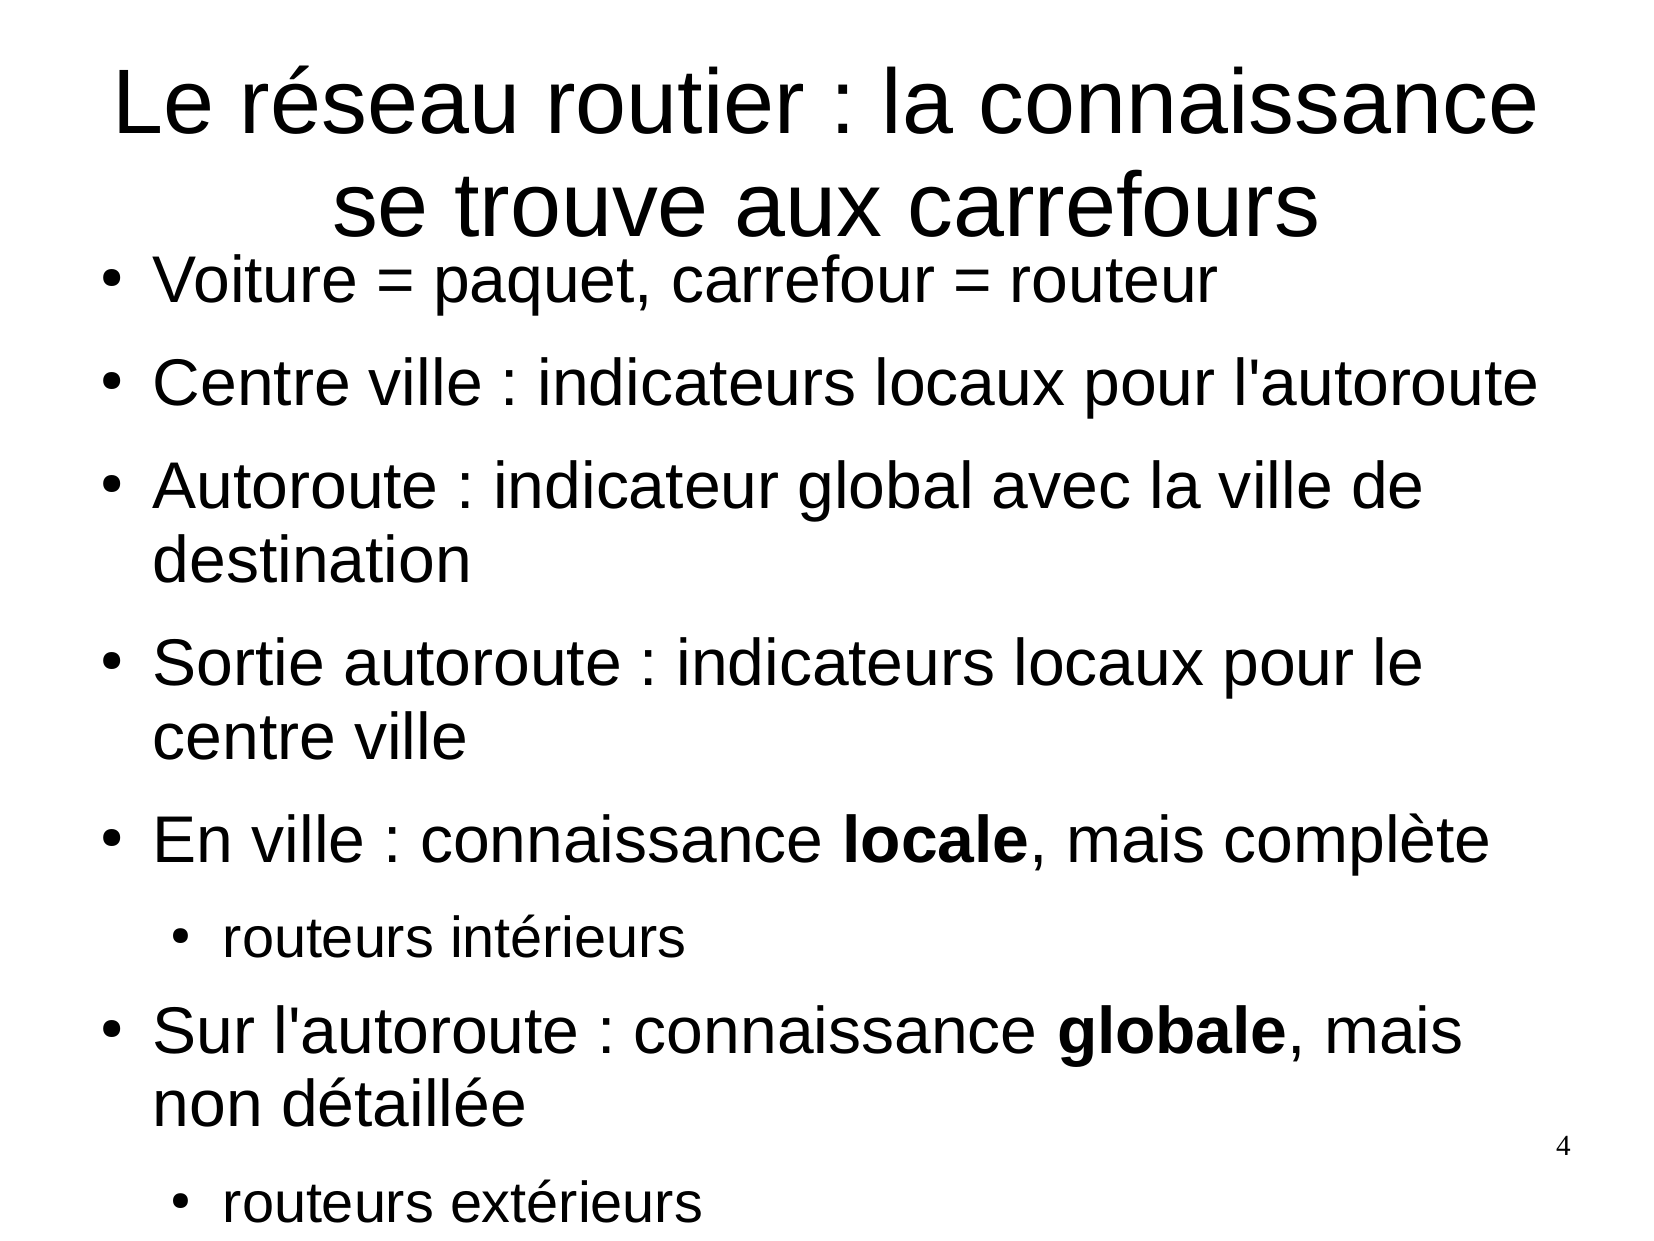

# Le réseau routier : la connaissance se trouve aux carrefours
Voiture = paquet, carrefour = routeur
Centre ville : indicateurs locaux pour l'autoroute
Autoroute : indicateur global avec la ville de destination
Sortie autoroute : indicateurs locaux pour le centre ville
En ville : connaissance locale, mais complète
routeurs intérieurs
Sur l'autoroute : connaissance globale, mais non détaillée
routeurs extérieurs
4